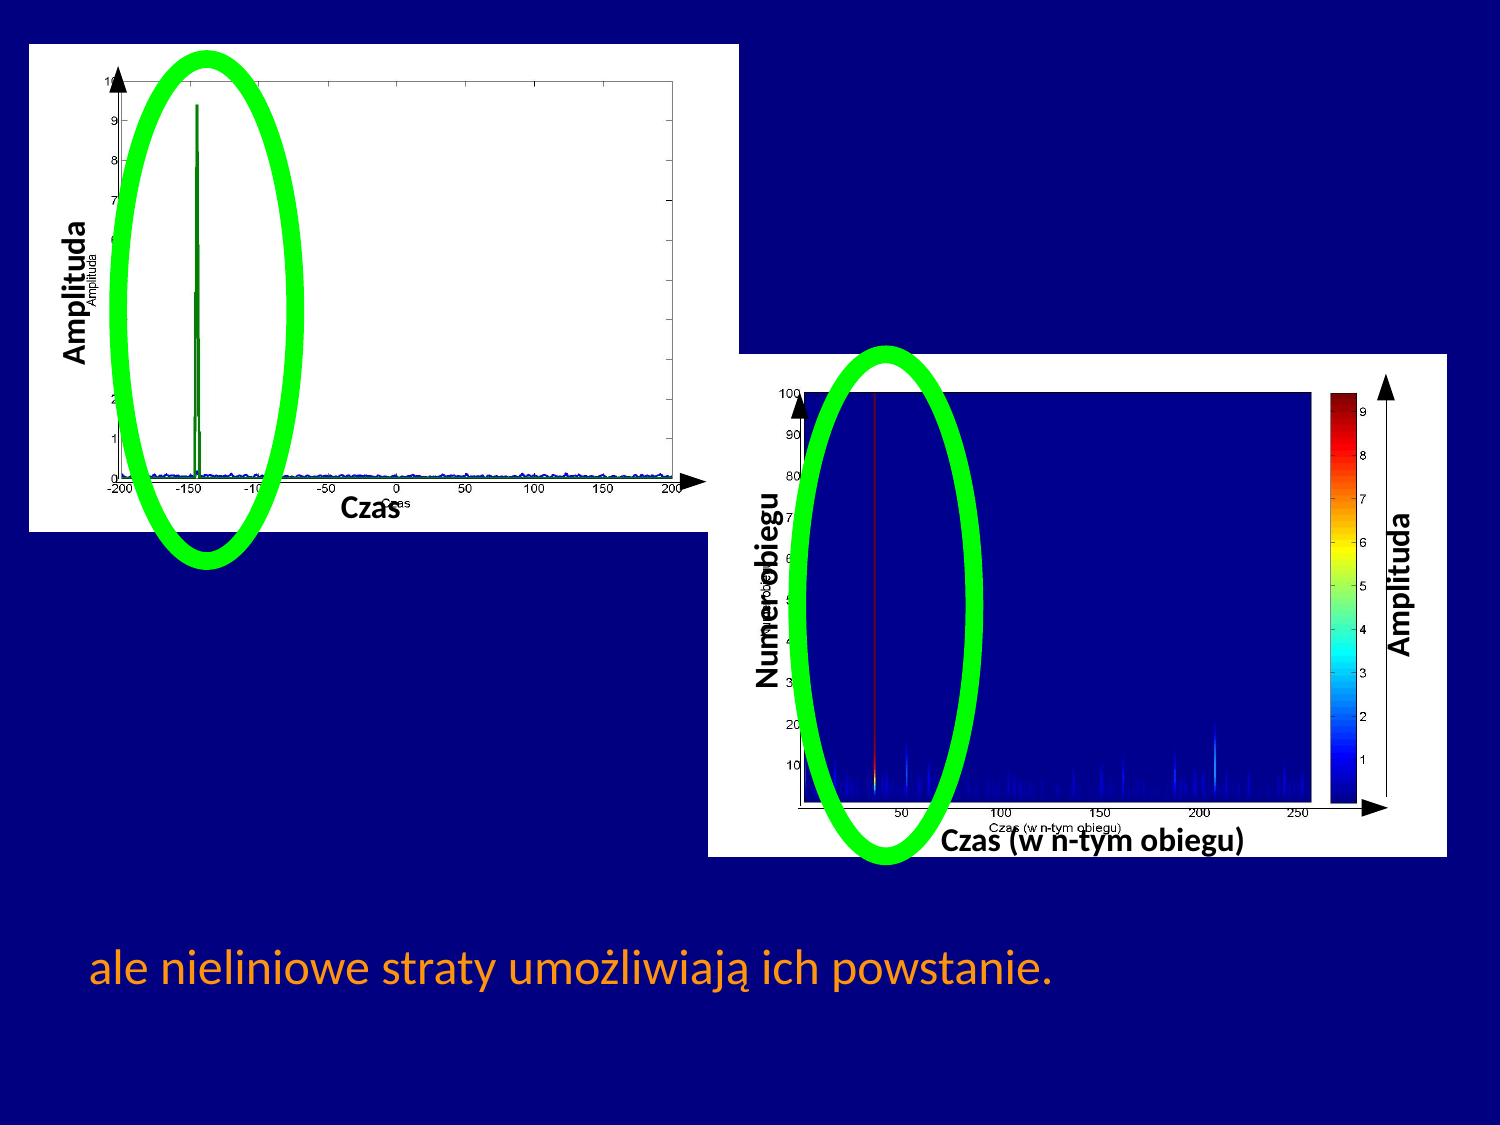

Amplituda
Czas
Amplituda
Numer obiegu
Czas (w n-tym obiegu)
# ale nieliniowe straty umożliwiają ich powstanie.